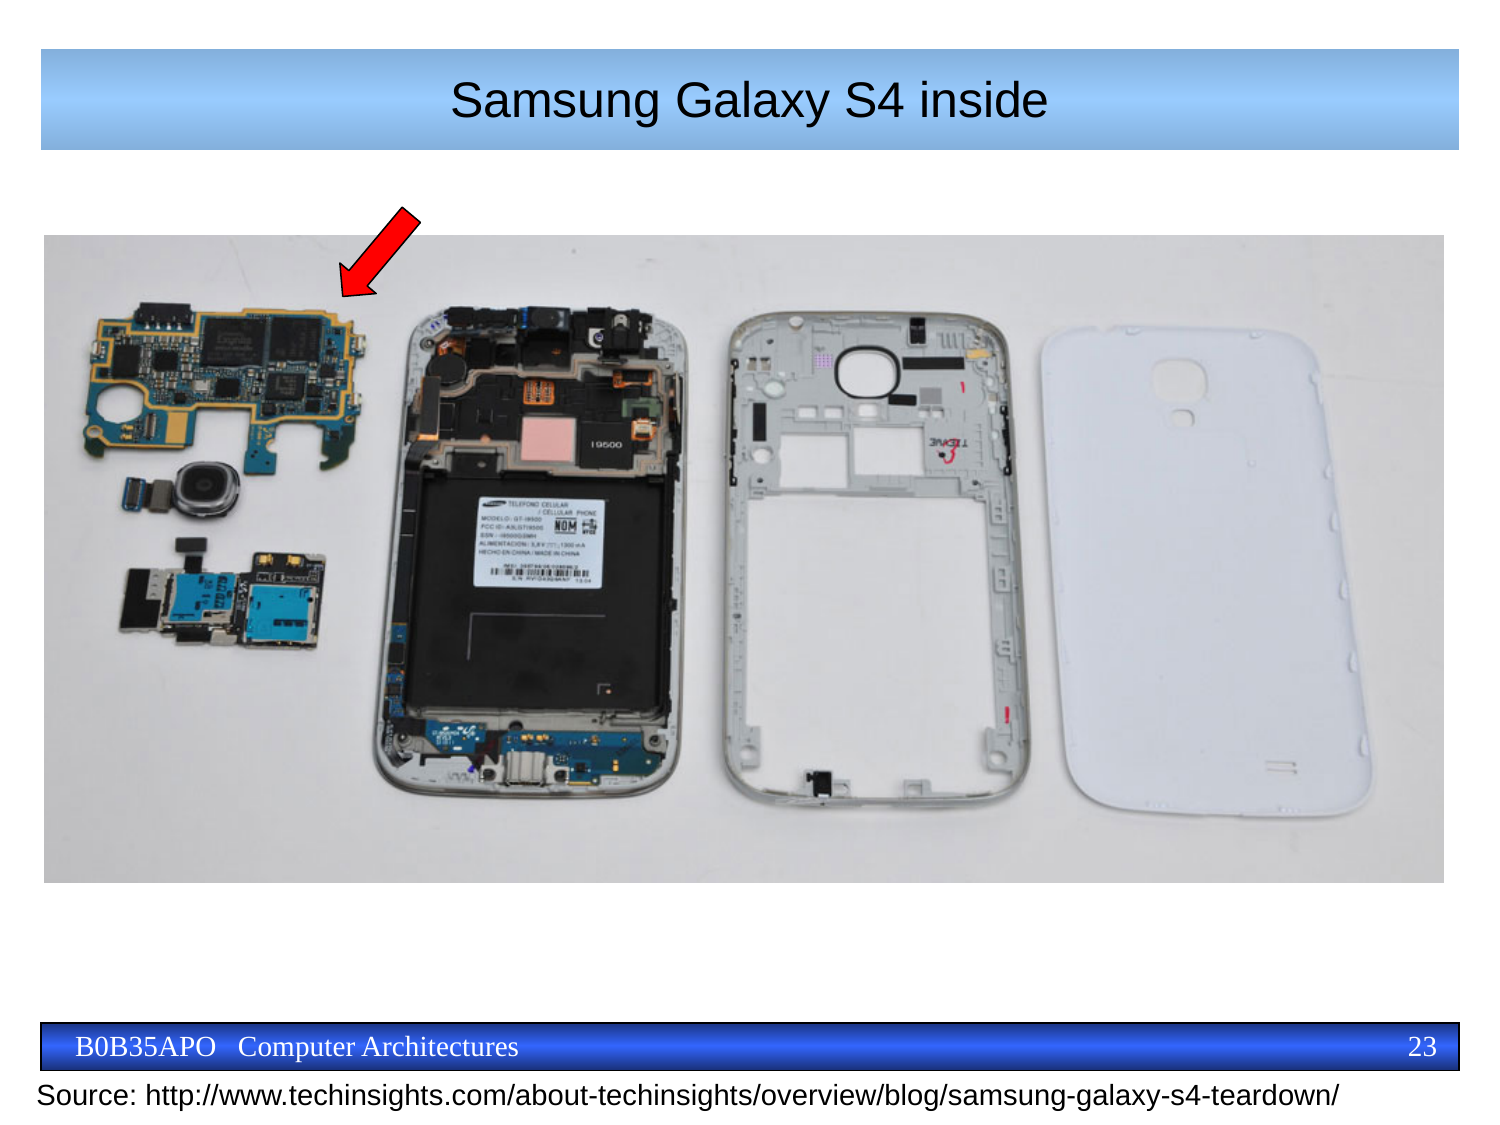

# Samsung Galaxy S4 inside
B0B35APO Computer Architectures
23
Source: http://www.techinsights.com/about-techinsights/overview/blog/samsung-galaxy-s4-teardown/